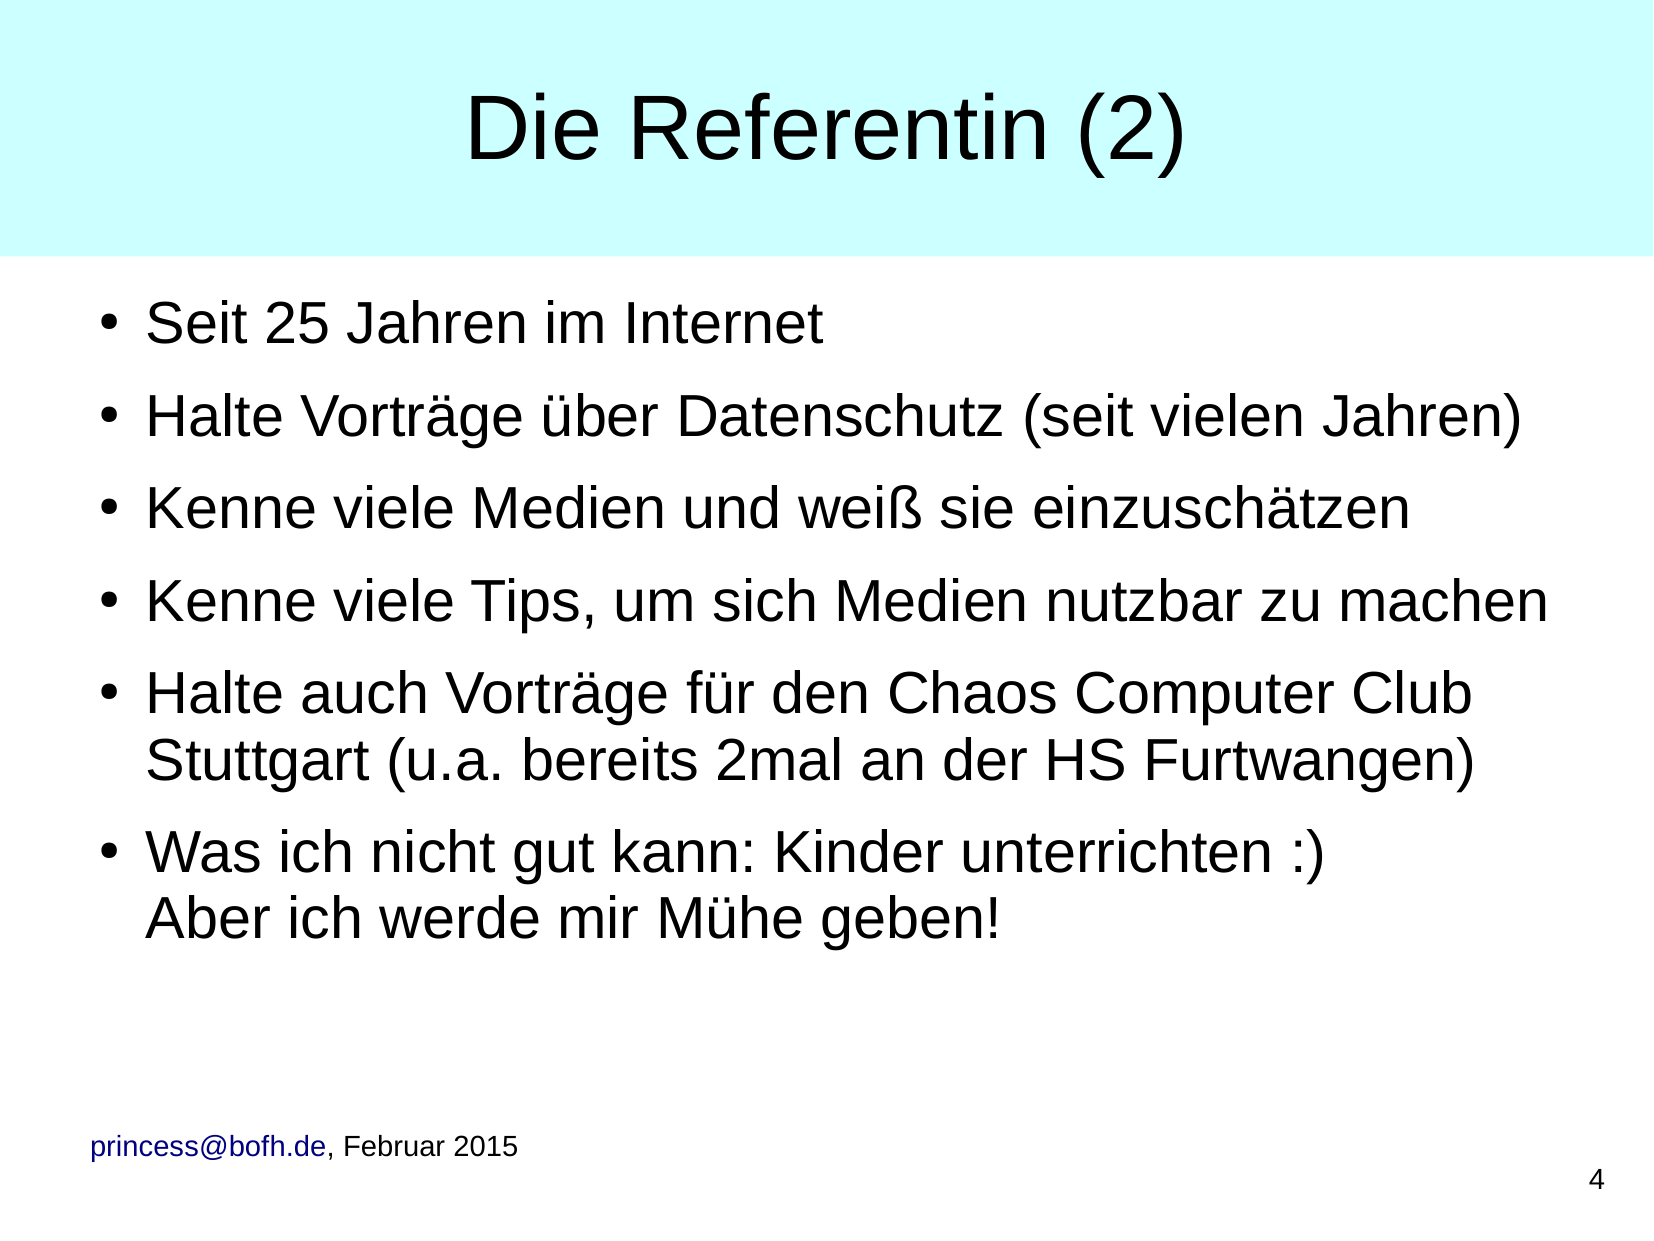

# Die Referentin (2)
Seit 25 Jahren im Internet
Halte Vorträge über Datenschutz (seit vielen Jahren)
Kenne viele Medien und weiß sie einzuschätzen
Kenne viele Tips, um sich Medien nutzbar zu machen
Halte auch Vorträge für den Chaos Computer Club Stuttgart (u.a. bereits 2mal an der HS Furtwangen)
Was ich nicht gut kann: Kinder unterrichten :)
Aber ich werde mir Mühe geben!
Andi @ Furtwangen 2015